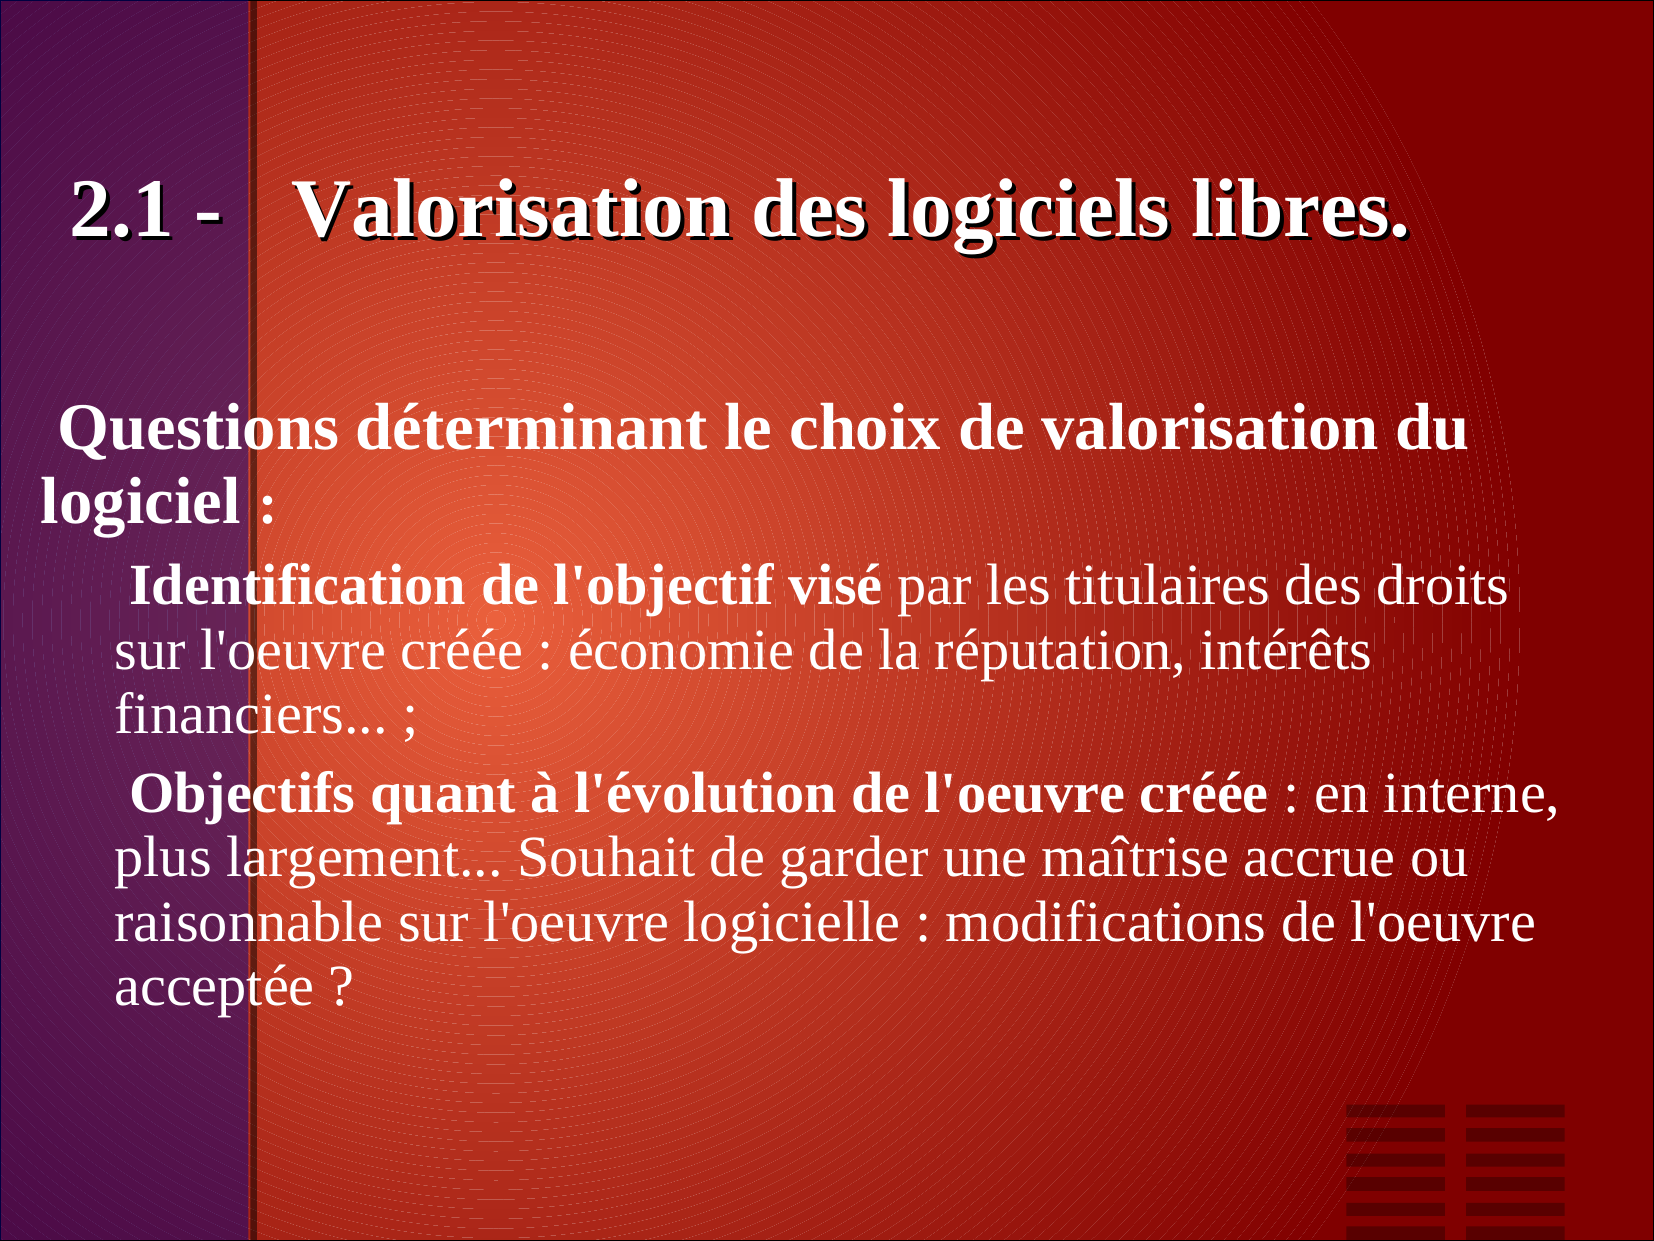

# 2.1 - 	Valorisation des logiciels libres.
 Questions déterminant le choix de valorisation du logiciel :
 	 Identification de l'objectif visé par les titulaires des droits 		sur l'oeuvre créée : économie de la réputation, intérêts 				financiers... ;
 	 Objectifs quant à l'évolution de l'oeuvre créée : en interne, 		plus largement... Souhait de garder une maîtrise accrue ou 			raisonnable sur l'oeuvre logicielle : modifications de l'oeuvre 		acceptée ?